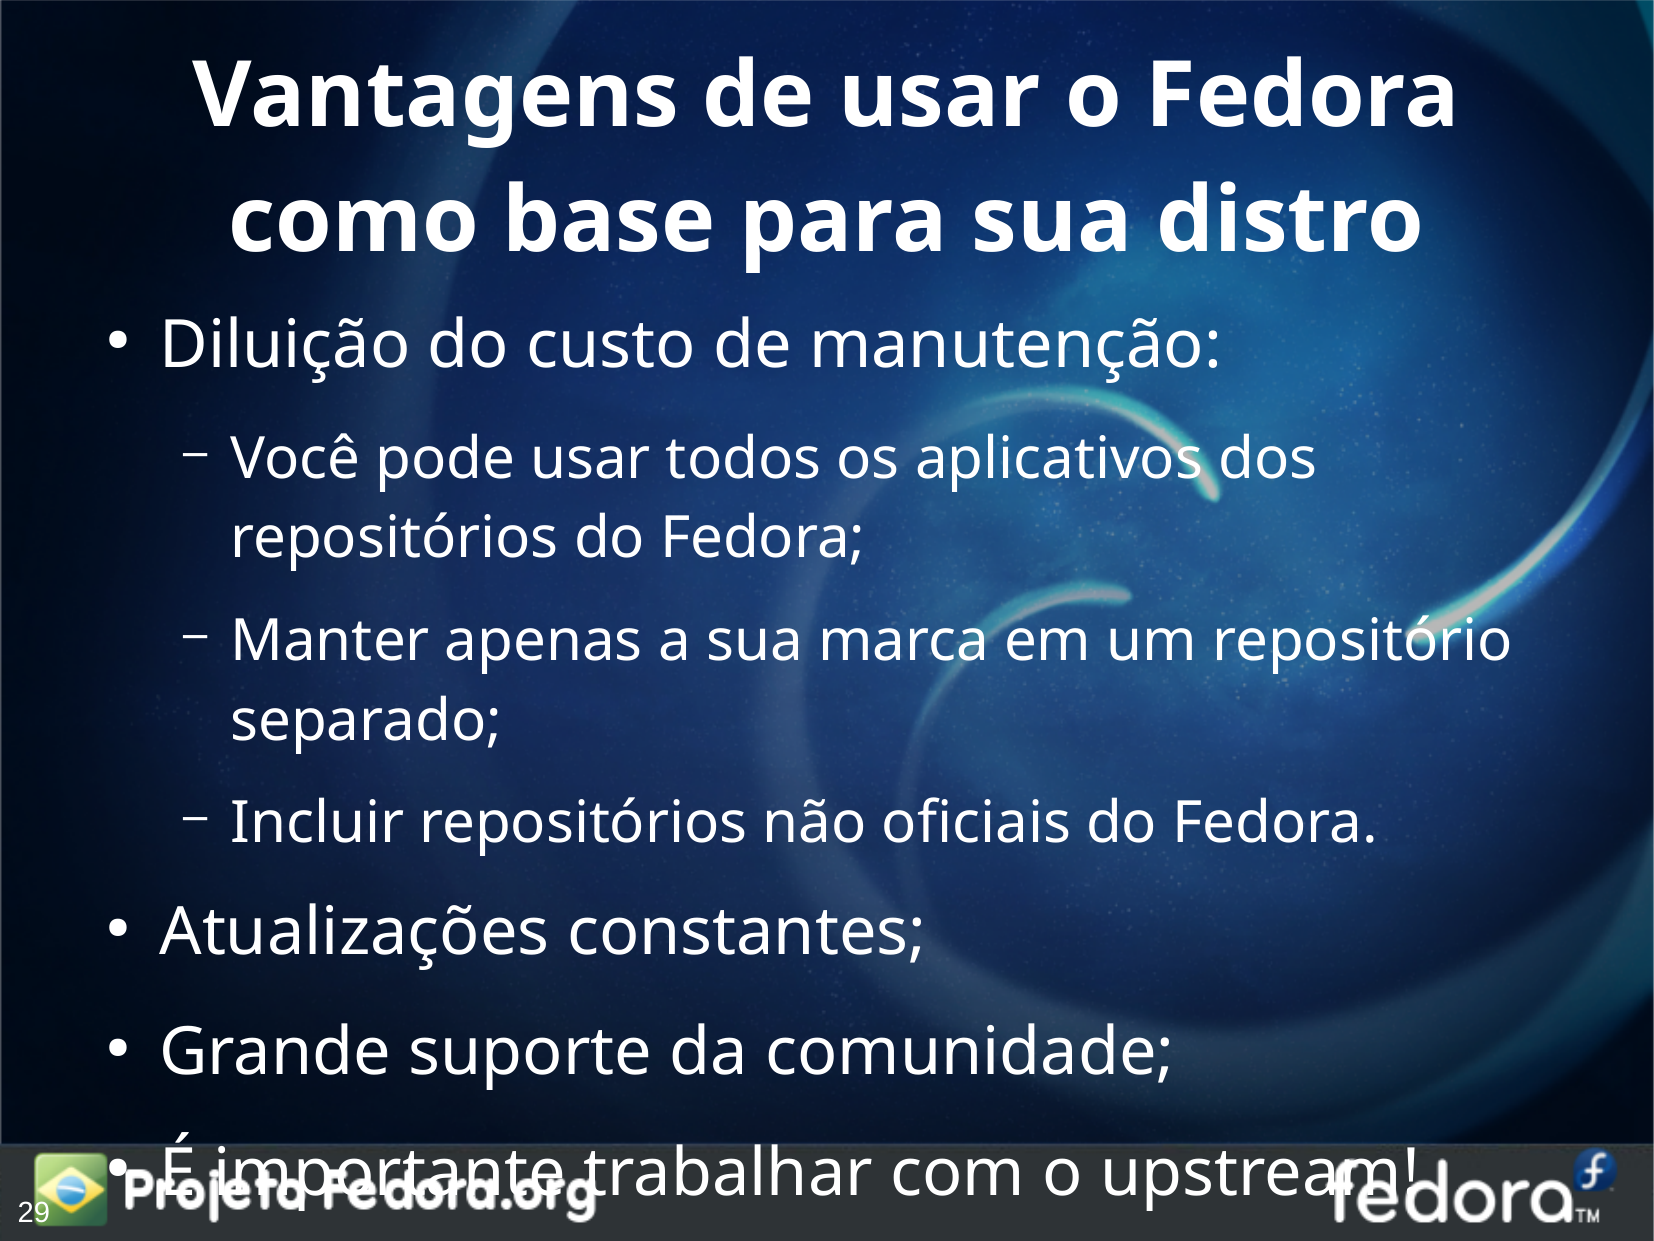

# Vantagens de usar o Fedora como base para sua distro
Diluição do custo de manutenção:
Você pode usar todos os aplicativos dos repositórios do Fedora;
Manter apenas a sua marca em um repositório separado;
Incluir repositórios não oficiais do Fedora.
Atualizações constantes;
Grande suporte da comunidade;
É importante trabalhar com o upstream!
29